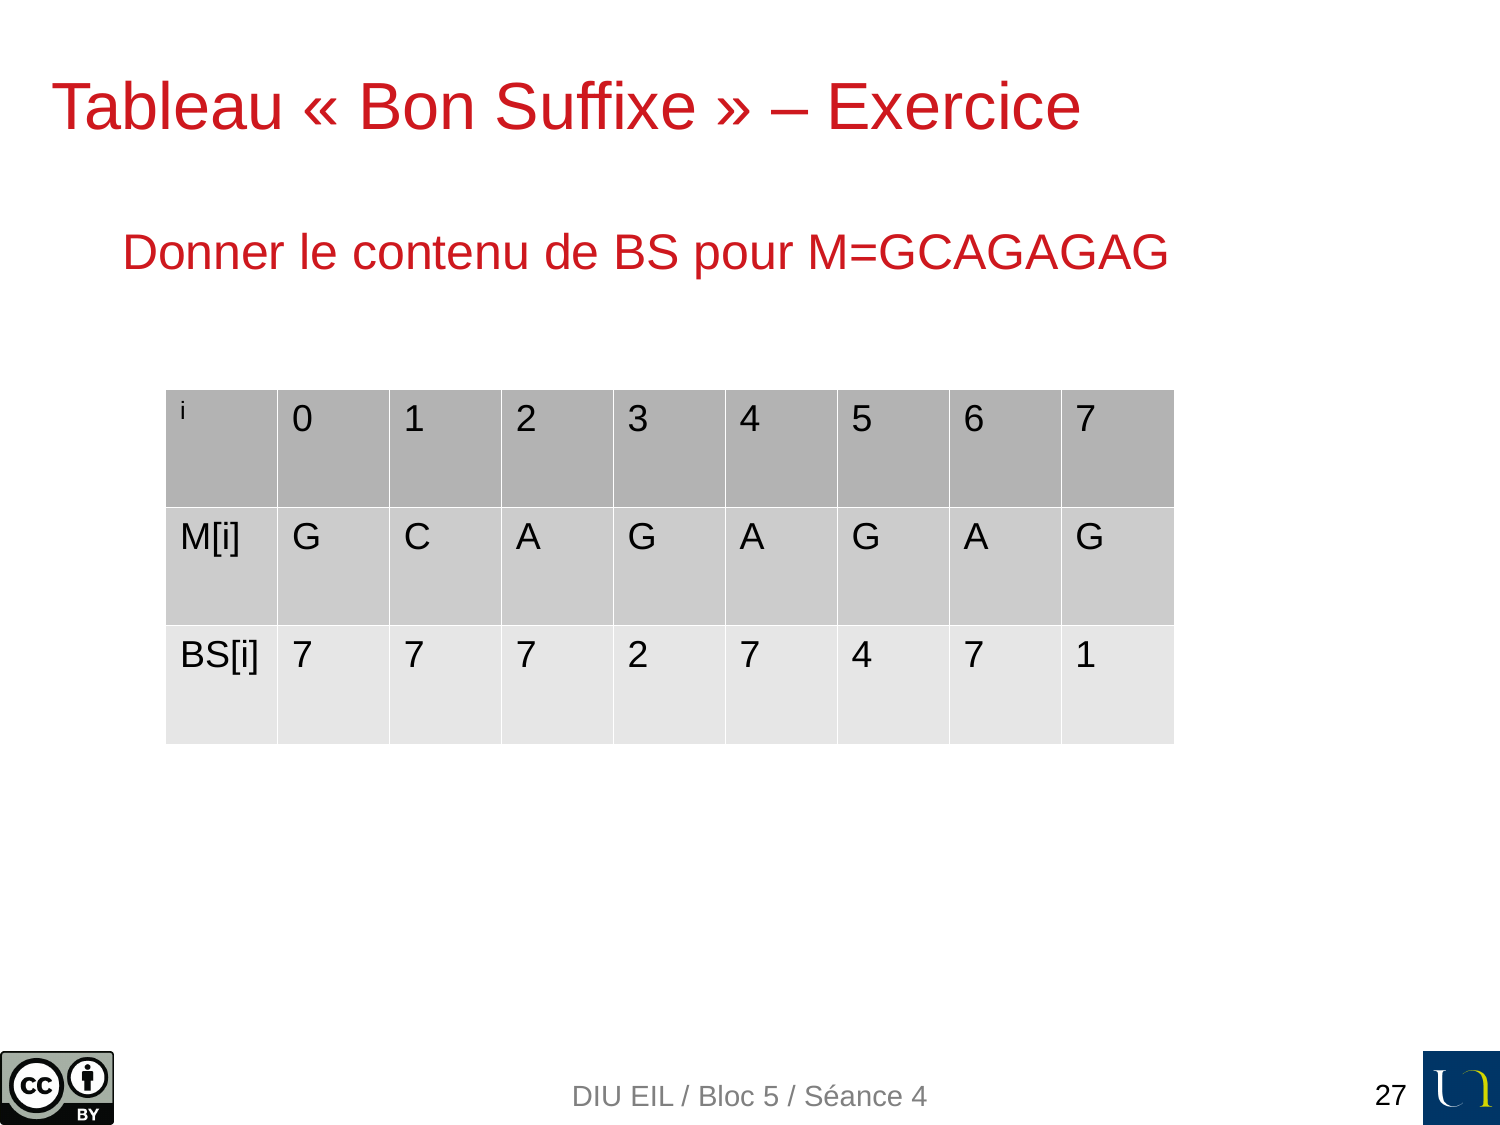

# Tableau « Bon Suffixe » – Exercice
Donner le contenu de BS pour M=GCAGAGAG
| i | 0 | 1 | 2 | 3 | 4 | 5 | 6 | 7 |
| --- | --- | --- | --- | --- | --- | --- | --- | --- |
| M[i] | G | C | A | G | A | G | A | G |
| BS[i] | 7 | 7 | 7 | 2 | 7 | 4 | 7 | 1 |
| |
| --- |
27